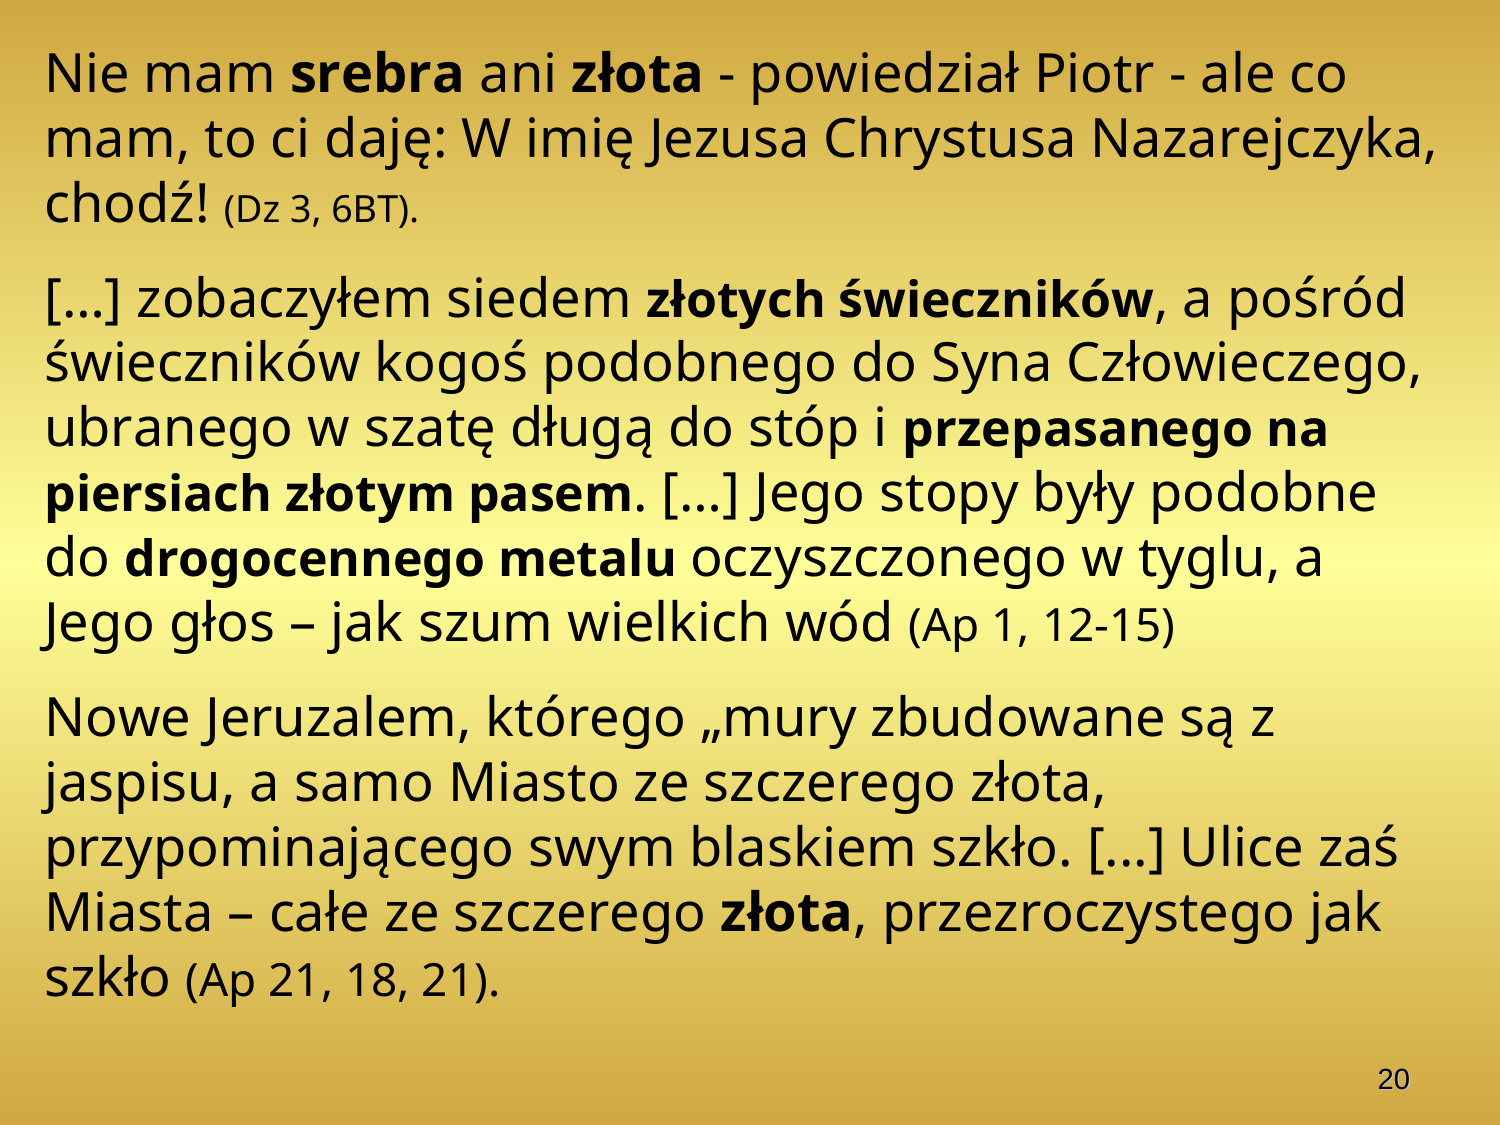

# Nie mam srebra ani złota - powiedział Piotr - ale co mam, to ci daję: W imię Jezusa Chrystusa Nazarejczyka, chodź! (Dz 3, 6BT).
[…] zobaczyłem siedem złotych świeczników, a pośród świeczników kogoś podobnego do Syna Człowieczego, ubranego w szatę długą do stóp i przepasanego na piersiach złotym pasem. […] Jego stopy były podobne do drogocennego metalu oczyszczonego w tyglu, a Jego głos – jak szum wielkich wód (Ap 1, 12-15)
Nowe Jeruzalem, którego „mury zbudowane są z jaspisu, a samo Miasto ze szczerego złota, przypominającego swym blaskiem szkło. [...] Ulice zaś Miasta – całe ze szczerego złota, przezroczystego jak szkło (Ap 21, 18, 21).